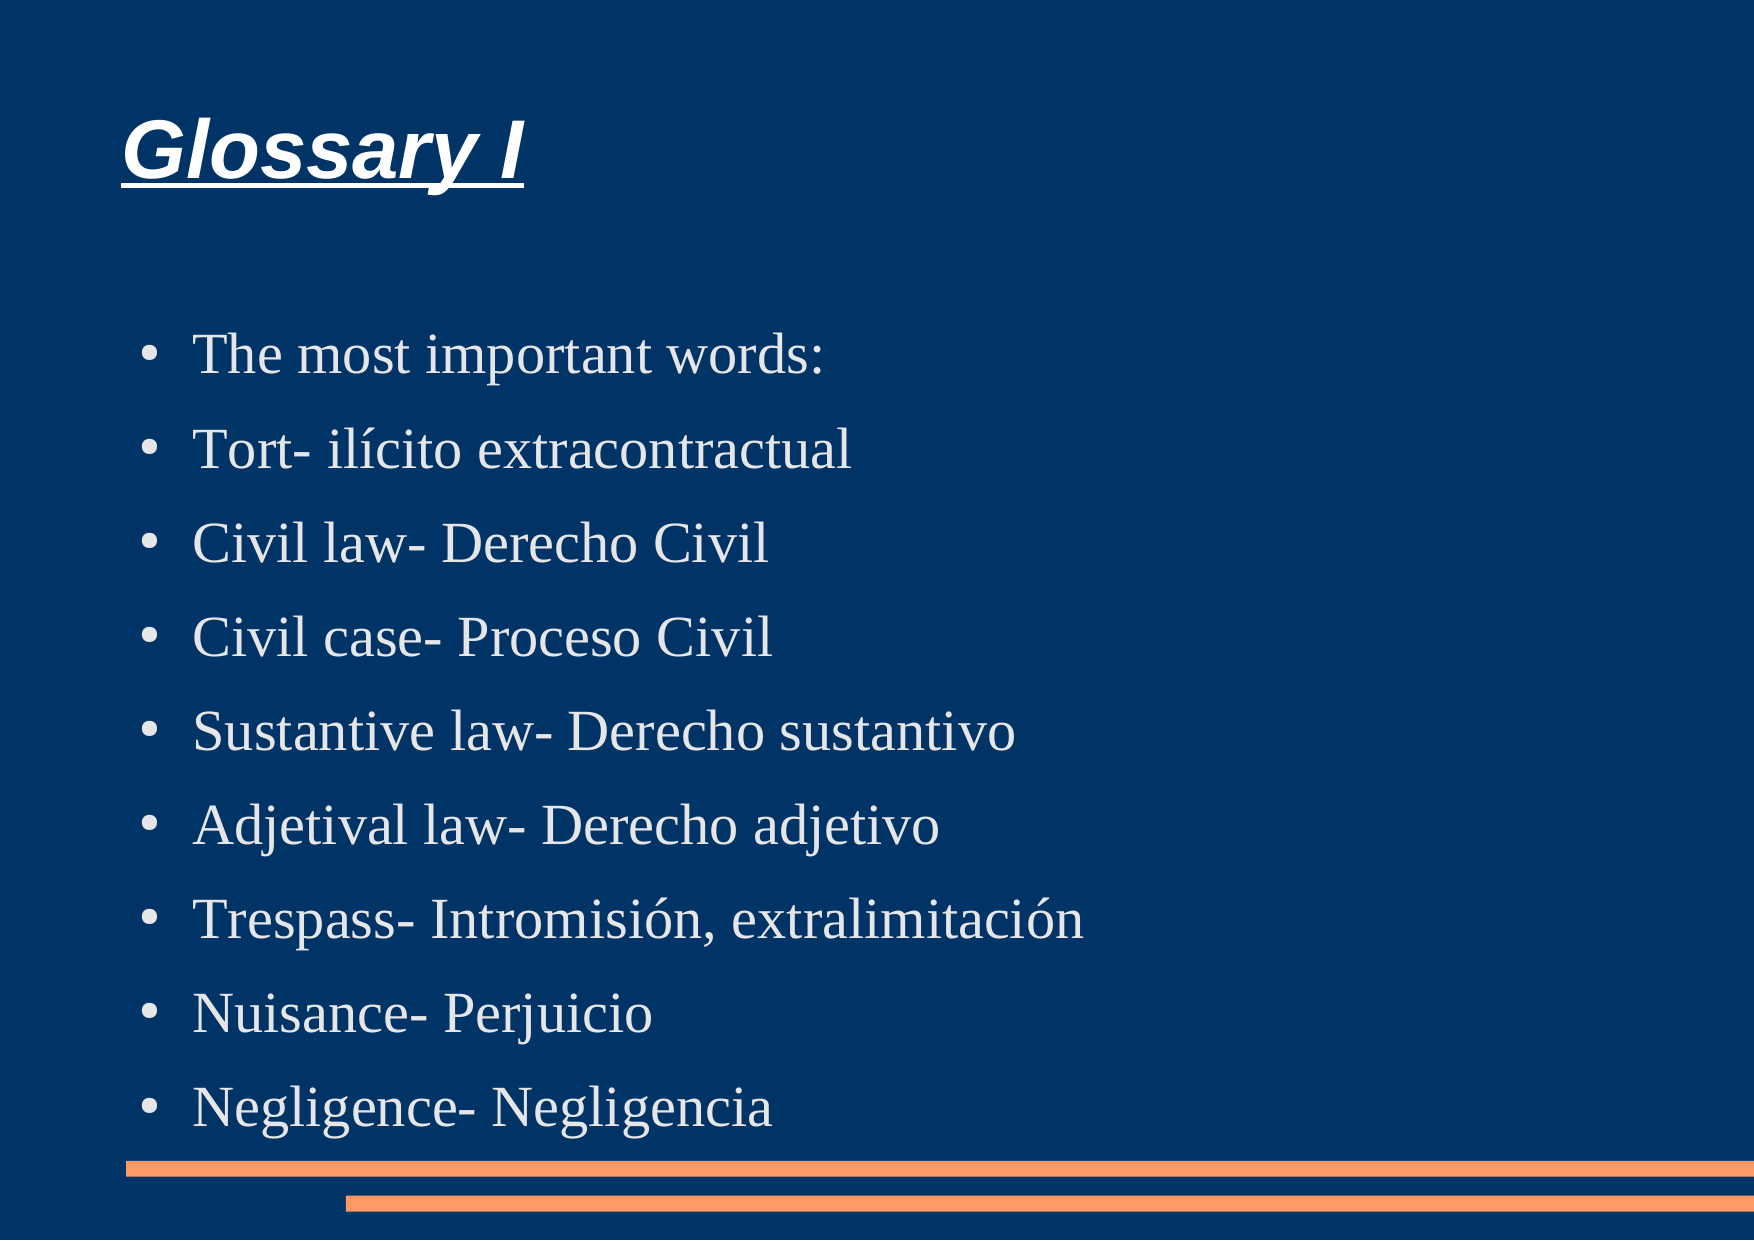

# Glossary I
The most important words:
Tort- ilícito extracontractual
Civil law- Derecho Civil
Civil case- Proceso Civil
Sustantive law- Derecho sustantivo
Adjetival law- Derecho adjetivo
Trespass- Intromisión, extralimitación
Nuisance- Perjuicio
Negligence- Negligencia